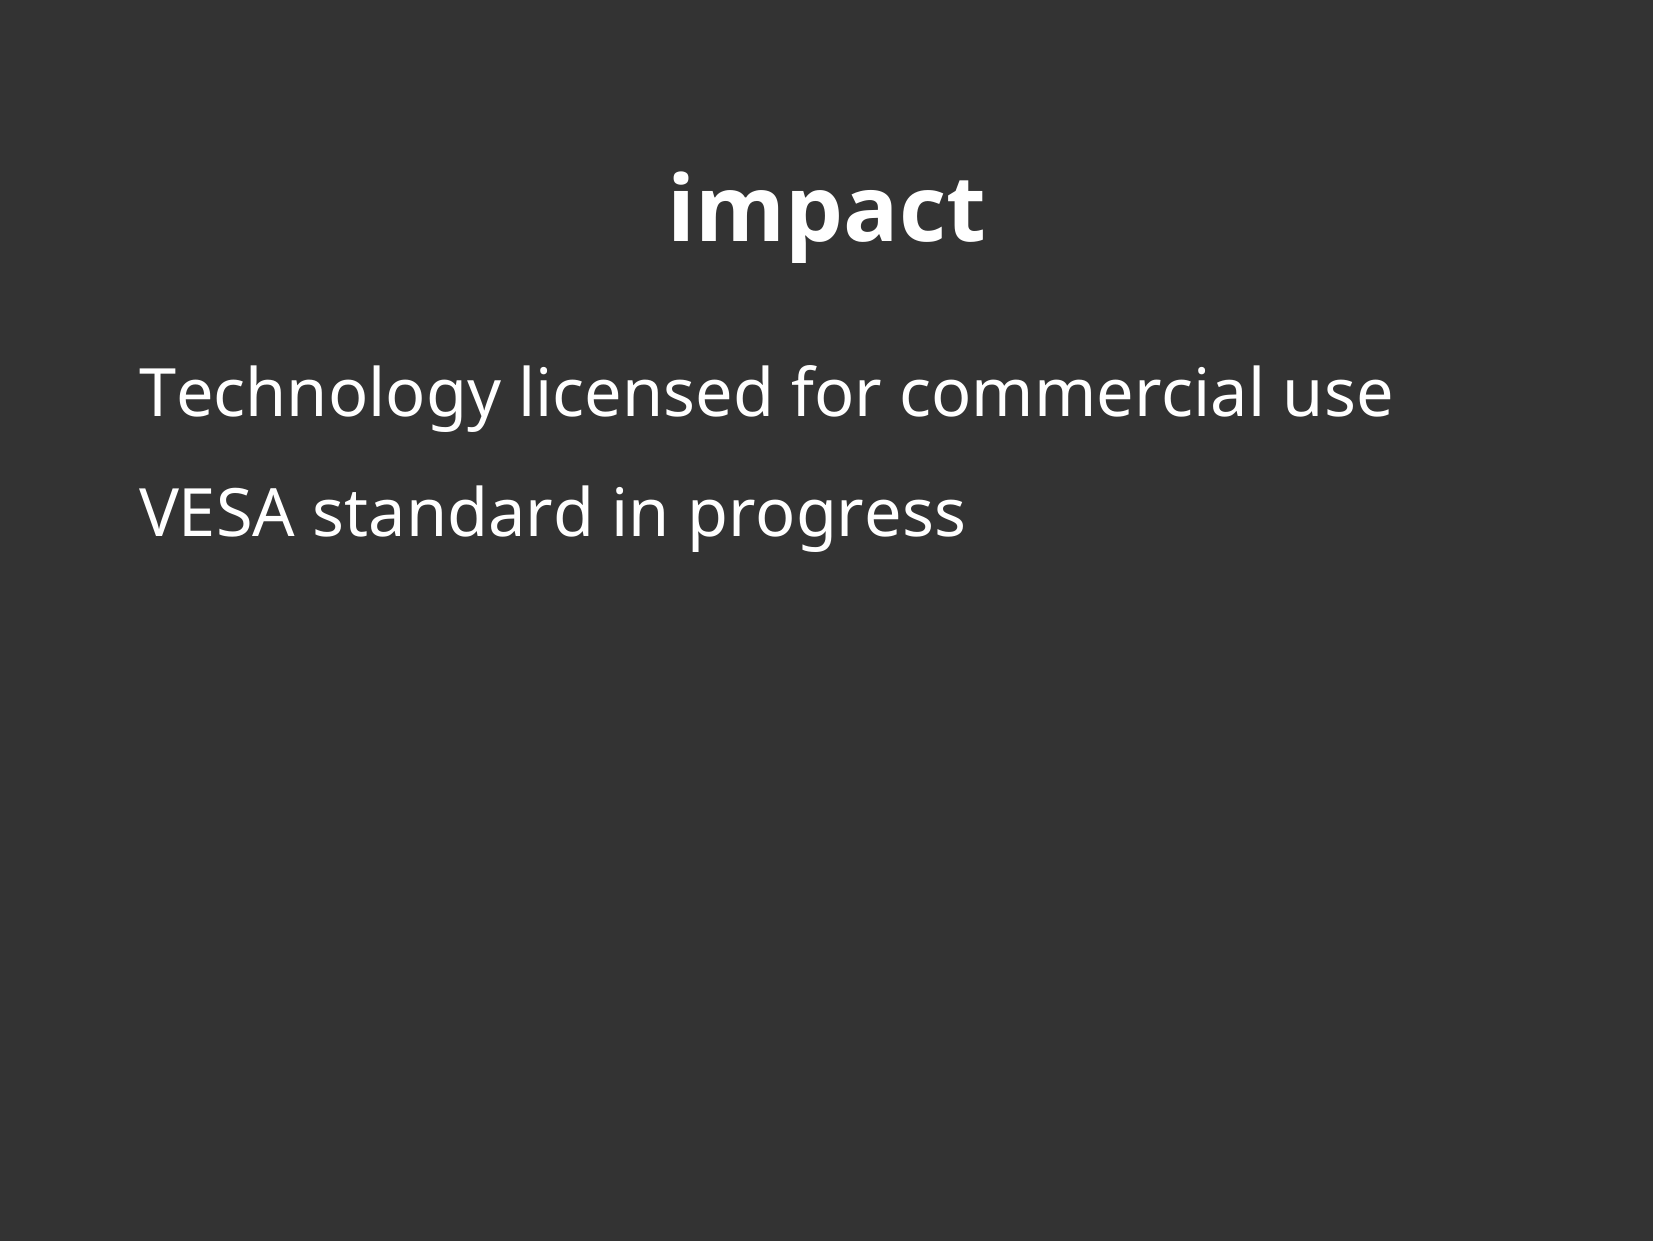

# impact
Technology licensed for commercial use
VESA standard in progress